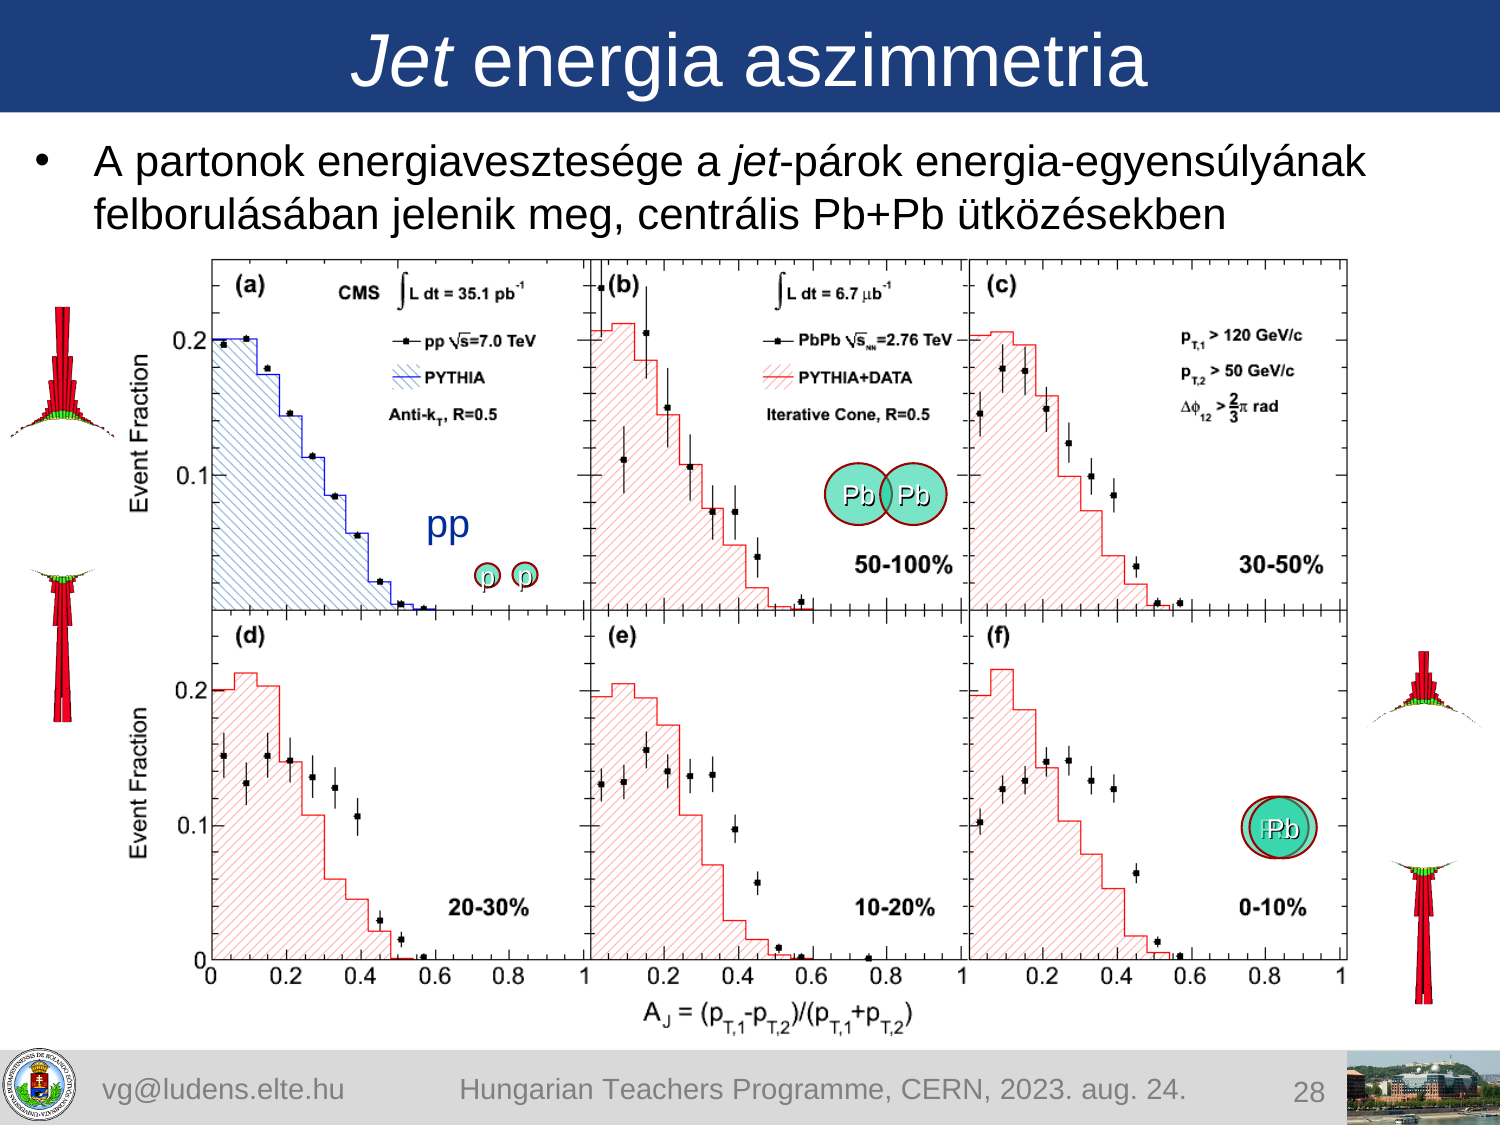

# Jet energia aszimmetria
A partonok energiavesztesége a jet-párok energia-egyensúlyának felborulásában jelenik meg, centrális Pb+Pb ütközésekben
Pb
Pb
pp
p
p
Pb
Pb
28